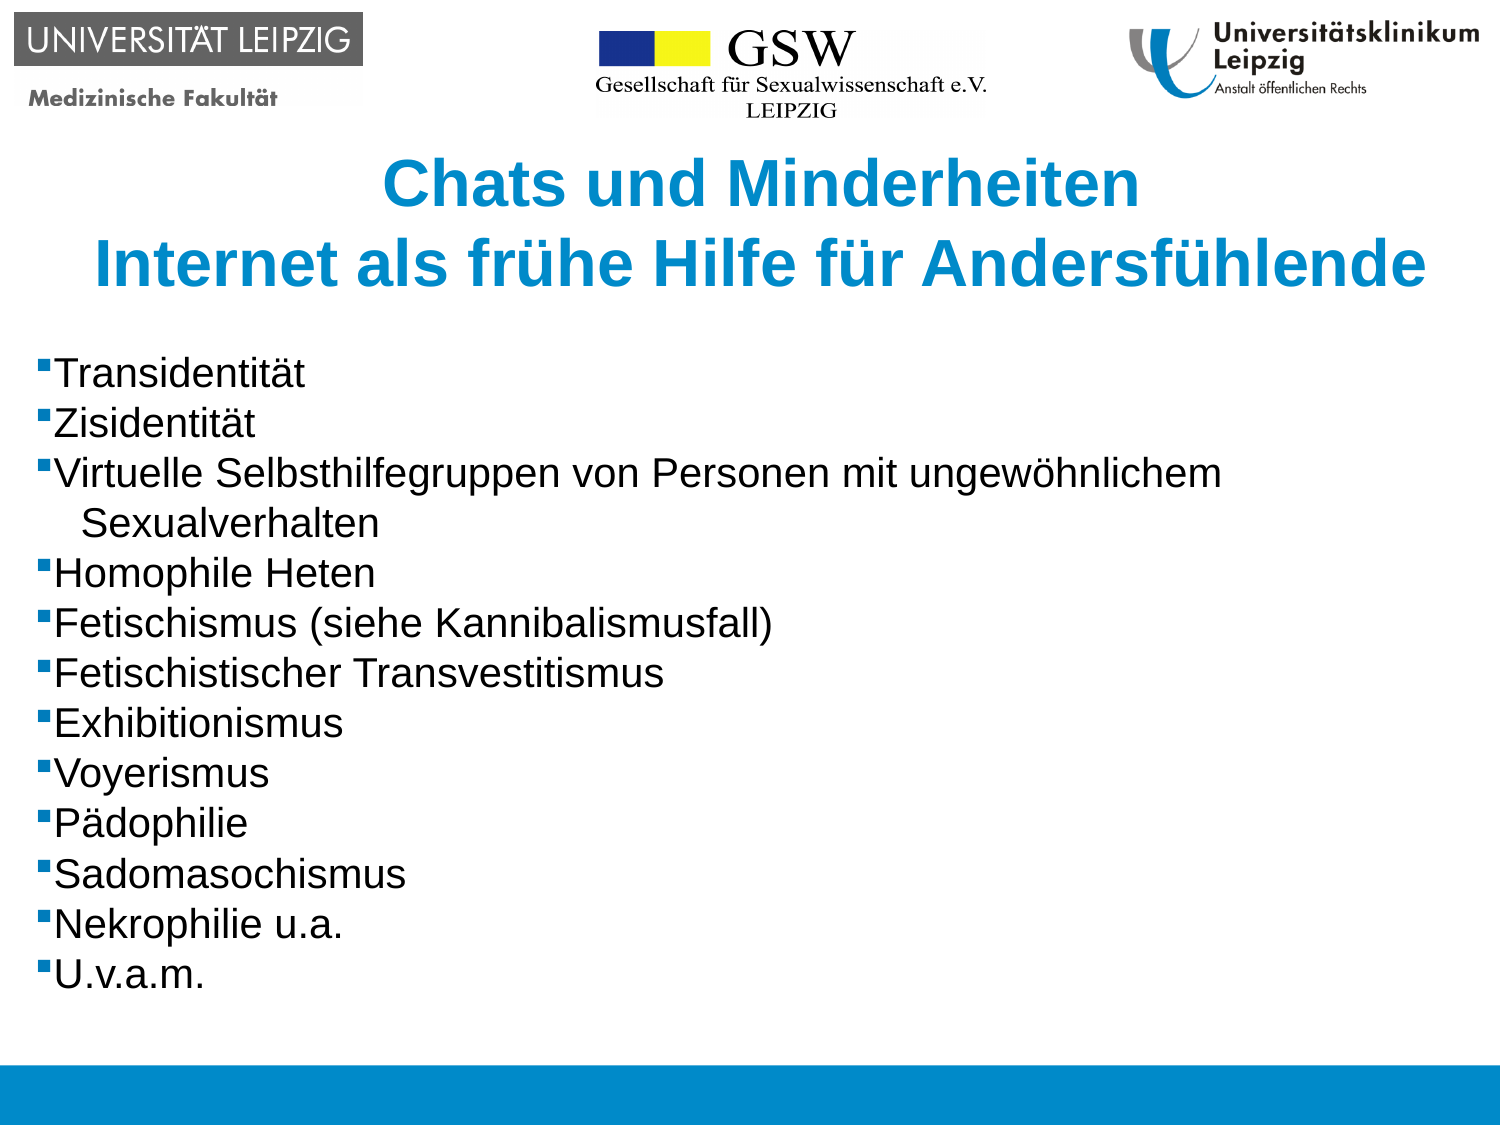

© Universitätsmedizin Leipzig
# Chats und Minderheiten Internet als frühe Hilfe für Andersfühlende
Transidentität
Zisidentität
Virtuelle Selbsthilfegruppen von Personen mit ungewöhnlichem
 Sexualverhalten
Homophile Heten
Fetischismus (siehe Kannibalismusfall)
Fetischistischer Transvestitismus
Exhibitionismus
Voyerismus
Pädophilie
Sadomasochismus
Nekrophilie u.a.
U.v.a.m.